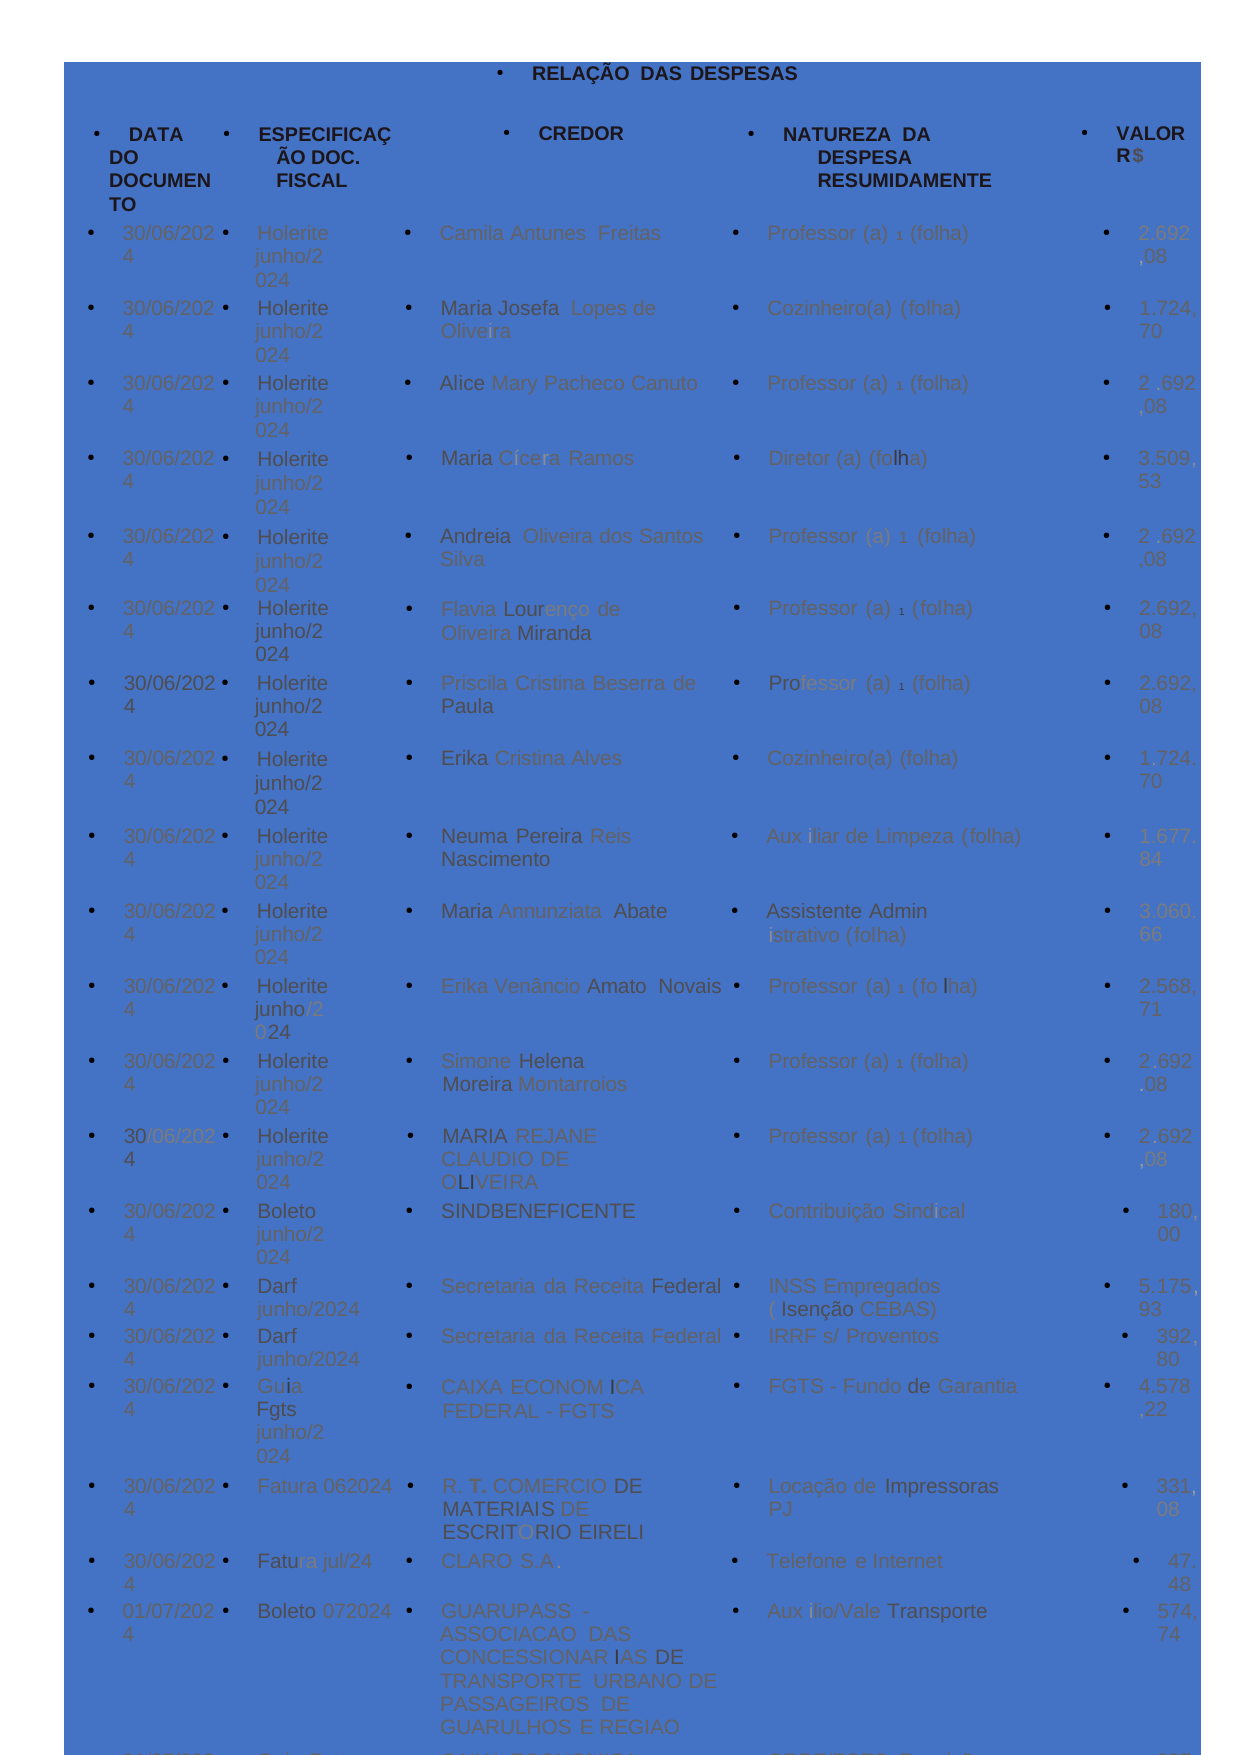

| RELAÇÃO DAS DESPESAS | | | | | |
| --- | --- | --- | --- | --- | --- |
| DATA DO DOCUMENTO | ESPECIFICAÇÃO DOC. FISCAL | CREDOR | NATUREZA DA DESPESA RESUMIDAMENTE | | VALOR R$ |
| 30/06/2024 | Holerite junho/2024 | Camila Antunes Freitas | Professor (a) 1 (folha) | | 2.692 ,08 |
| 30/06/2024 | Holerite junho/2024 | Maria Josefa Lopes de Oliveira | Cozinheiro(a) (folha) | | 1.724,70 |
| 30/06/2024 | Holerite junho/2024 | Alice Mary Pacheco Canuto | Professor (a) 1 (folha) | | 2 .692,08 |
| 30/06/2024 | Holerite junho/2024 | Maria Cícera Ramos | Diretor (a) (folha) | | 3.509,53 |
| 30/06/2024 | Holerite junho/2024 | Andreia Oliveira dos Santos Silva | Professor (a) 1 (folha) | | 2 .692,08 |
| 30/06/2024 | Holerite junho/2024 | Flavia Lourenço de Oliveira Miranda | Professor (a) 1 (folha) | | 2.692,08 |
| 30/06/2024 | Holerite junho/2024 | Priscila Cristina Beserra de Paula | Professor (a) 1 (folha) | | 2.692,08 |
| 30/06/2024 | Holerite junho/2024 | Erika Cristina Alves | Cozinheiro(a) (folha) | | 1.724.70 |
| 30/06/2024 | Holerite junho/2024 | Neuma Pereira Reis Nascimento | Aux iliar de Limpeza (folha) | | 1.677.84 |
| 30/06/2024 | Holerite junho/2024 | Maria Annunziata Abate | Assistente Admin istrativo (folha) | | 3.060.66 |
| 30/06/2024 | Holerite junho/2024 | Erika Venâncio Amato Novais | Professor (a) 1 (fo lha) | | 2.568,71 |
| 30/06/2024 | Holerite junho/2024 | Simone Helena Moreira Montarroios | Professor (a) 1 (folha) | | 2.692 .08 |
| 30/06/2024 | Holerite junho/2024 | MARIA REJANE CLAUDIO DE OLIVEIRA | Professor (a) 1 (folha) | | 2.692 ,08 |
| 30/06/2024 | Boleto junho/2024 | SINDBENEFICENTE | Contribuição Sindical | | 180,00 |
| 30/06/2024 | Darf junho/2024 | Secretaria da Receita Federal | INSS Empregados ( Isenção CEBAS) | | 5.175,93 |
| 30/06/2024 | Darf junho/2024 | Secretaria da Receita Federal | IRRF s/ Proventos | | 392,80 |
| 30/06/2024 | Guia Fgts junho/2024 | CAIXA ECONOM ICA FEDERAL - FGTS | FGTS - Fundo de Garantia | | 4.578 ,22 |
| 30/06/2024 | Fatura 062024 | R. T. COMERCIO DE MATERIAIS DE ESCRITORIO EIRELI | Locação de Impressoras PJ | | 331,08 |
| 30/06/2024 | Fatura jul/24 | CLARO S.A. | Telefone e Internet | | 47.48 |
| 01/07/2024 | Boleto 072024 | GUARUPASS - ASSOCIACAO DAS CONCESSIONAR IAS DE TRANSPORTE URBANO DE PASSAGEIROS DE GUARULHOS E REGIAO | Aux ilio/Vale Transporte | | 574,74 |
| 01/07/2024 | Guia Fgts 072024 | CAIXA ECONOMICA FEDERAL - FGTS | GRRF/FGTS Rescisão | | 227 ,12 |
| 01/07/2024 | Rescisão 072024 | Expedito joão da Silva | Rescisão Contratual - TRCT (folha) | | 0,04 |
| 02/07/2024 | Nota fiscal de serviços 2759414 | PLUXEE BENEFICIOS BRASIL S.A. | Vale Alimentação (empregados) | | 3.792,00 |
| 03/07/2024 | Nota fiscal de serviços 125157 | M.H.F. SISTEMAS LTDA | Manutenção de Equipamentos | | 242 ,85 |
p;>,., 1 !?O